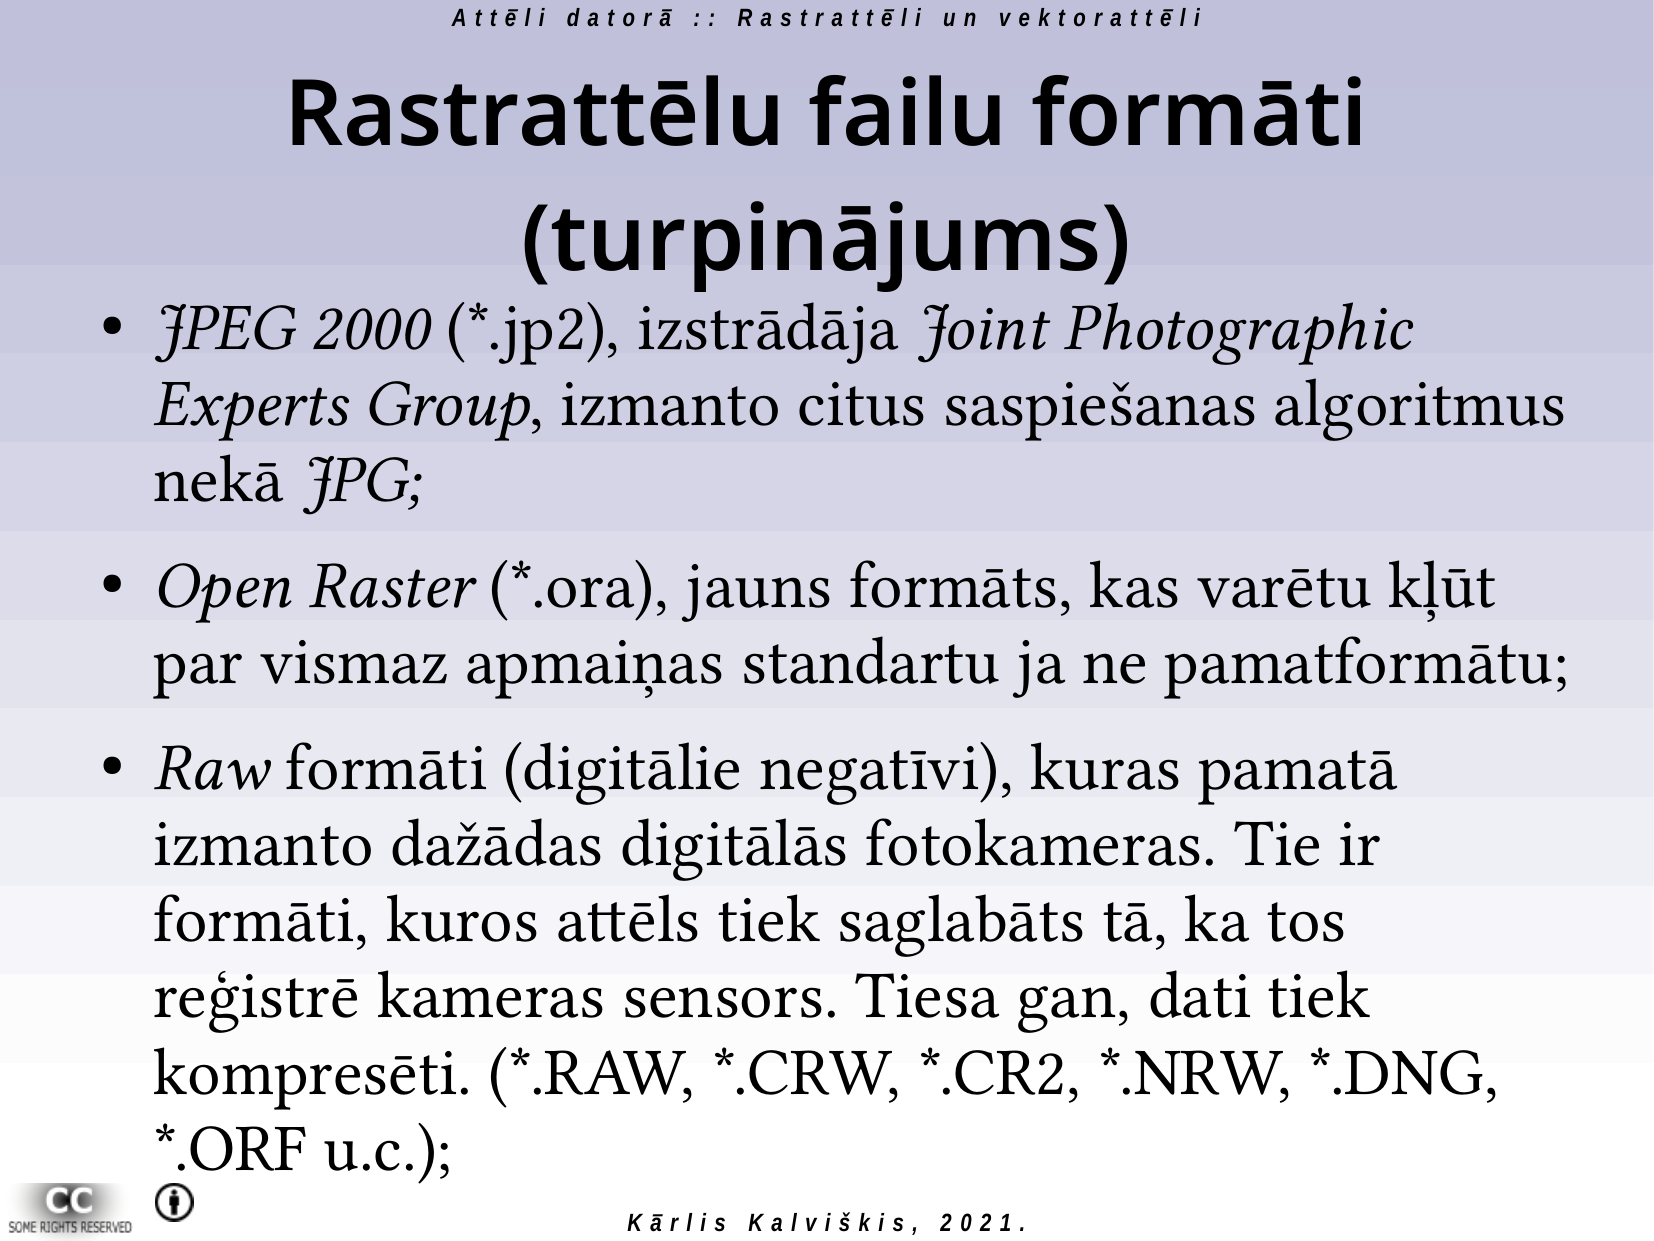

# Rastrattēlu failu formāti (turpinājums)
JPEG 2000 (*.jp2), izstrādāja Joint Photographic Experts Group, izmanto citus saspiešanas algoritmus nekā JPG;
Open Raster (*.ora), jauns formāts, kas varētu kļūt par vismaz apmaiņas standartu ja ne pamatformātu;
Raw formāti (digitālie negatīvi), kuras pamatā izmanto dažādas digitālās fotokameras. Tie ir formāti, kuros attēls tiek saglabāts tā, ka tos reģistrē kameras sensors. Tiesa gan, dati tiek kompresēti. (*.RAW, *.CRW, *.CR2, *.NRW, *.DNG, *.ORF u.c.);